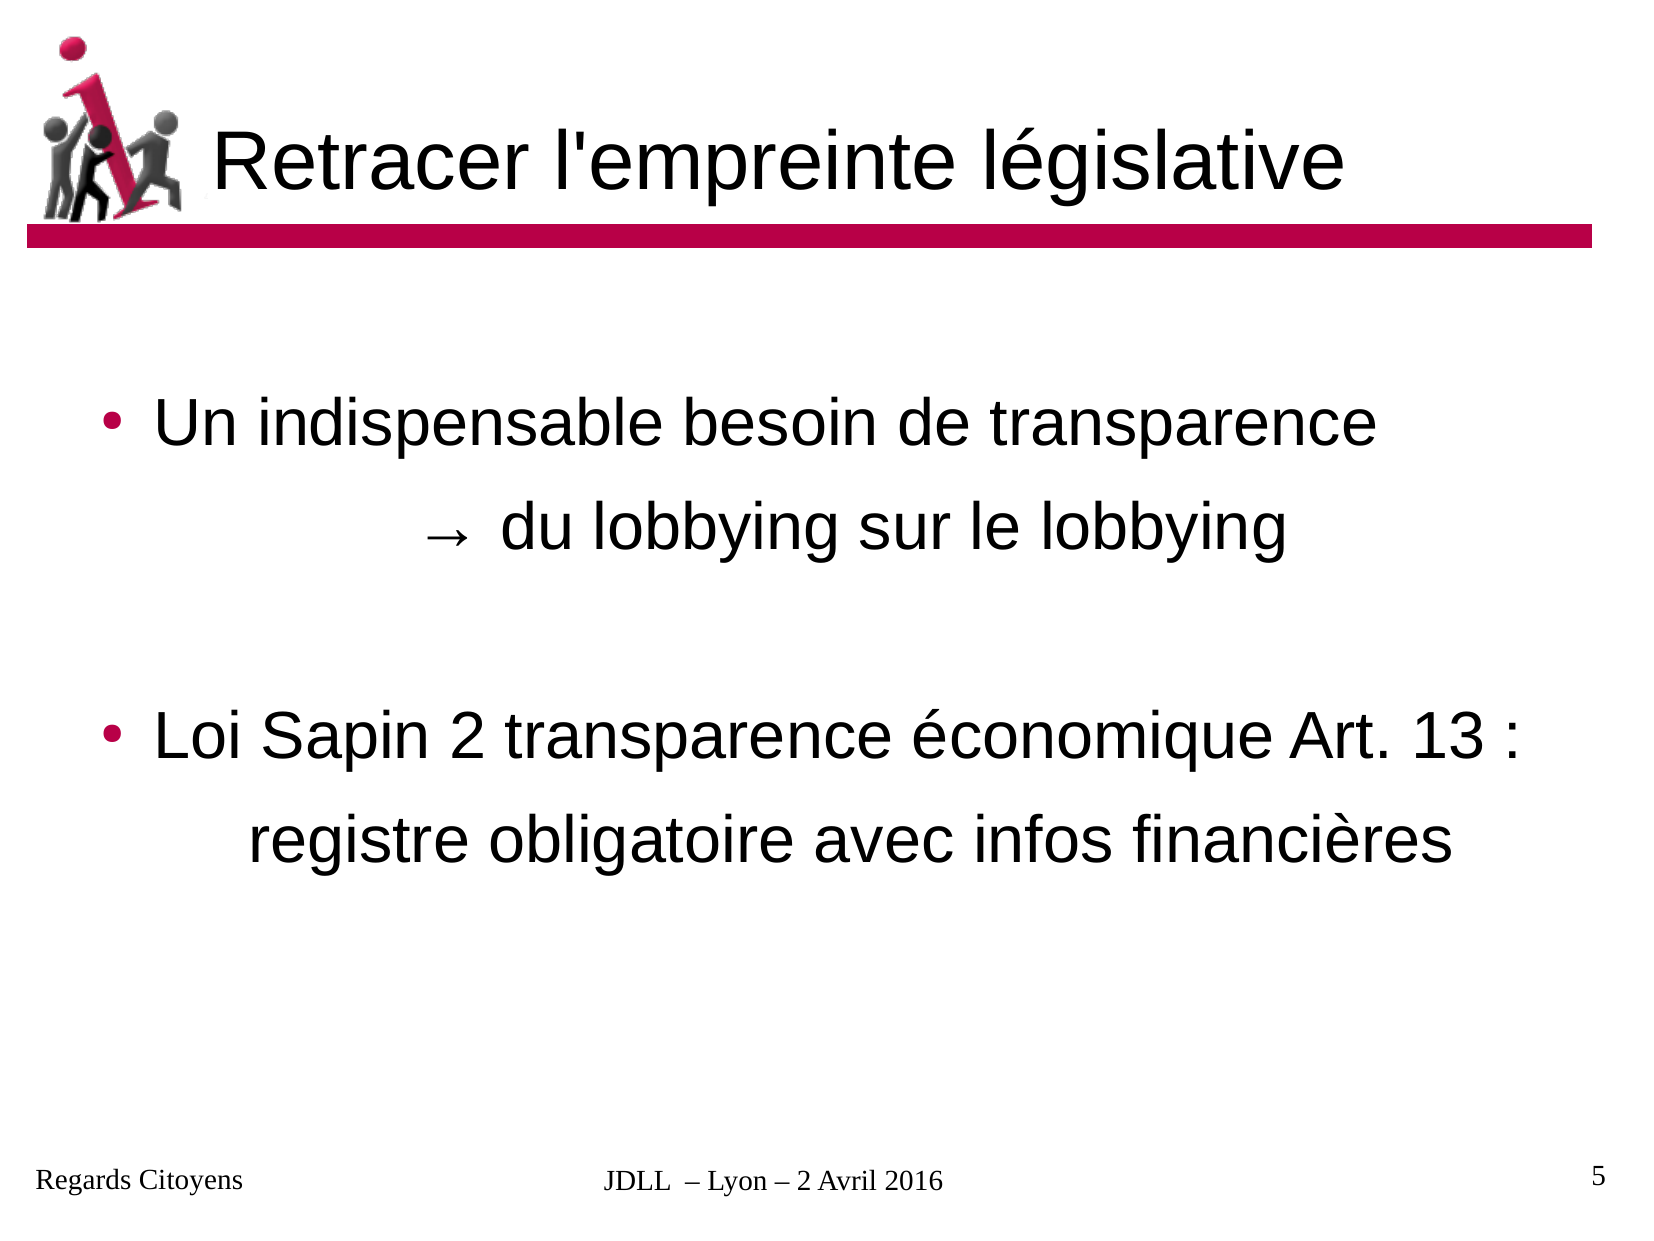

Retracer l'empreinte législative
# Un indispensable besoin de transparence
→ du lobbying sur le lobbying
Loi Sapin 2 transparence économique Art. 13 :
registre obligatoire avec infos financières
5